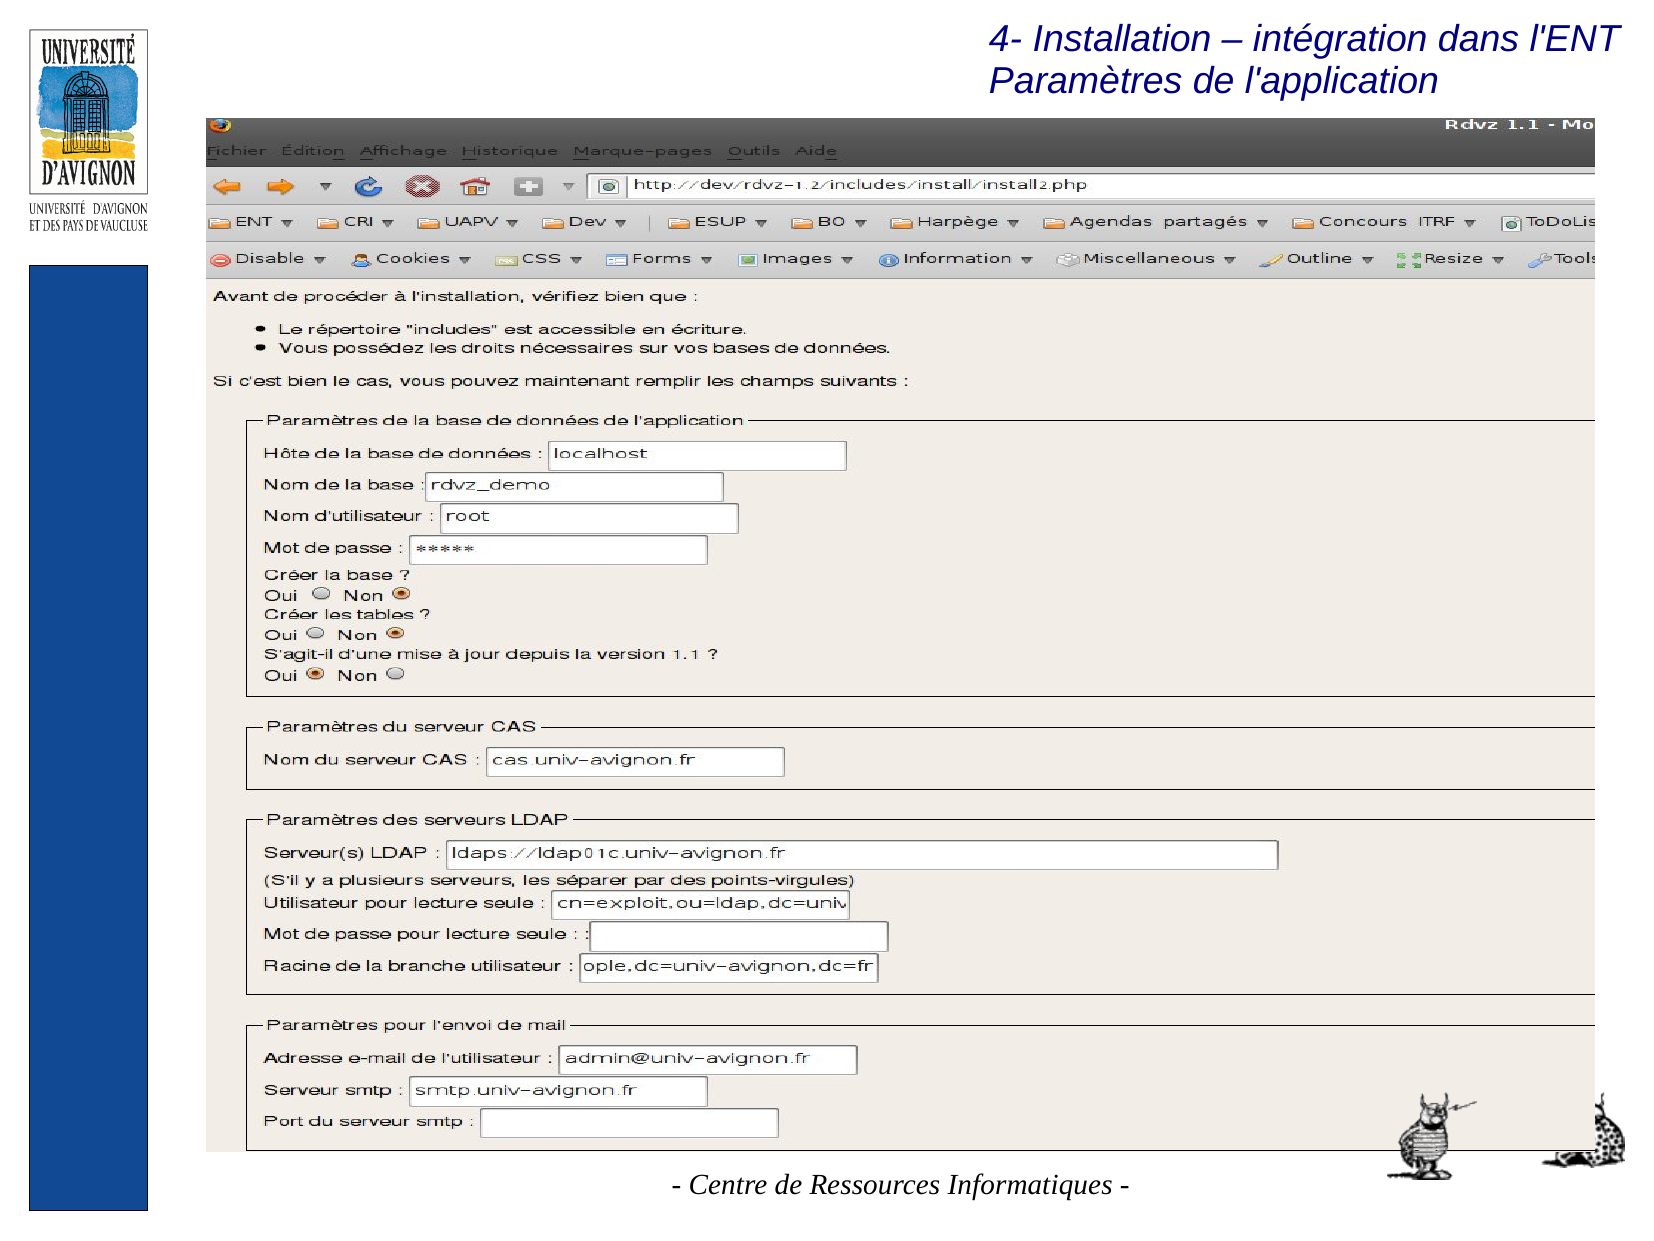

4- Installation – intégration dans l'ENT
Paramètres de l'application
 - Centre de Ressources Informatiques -